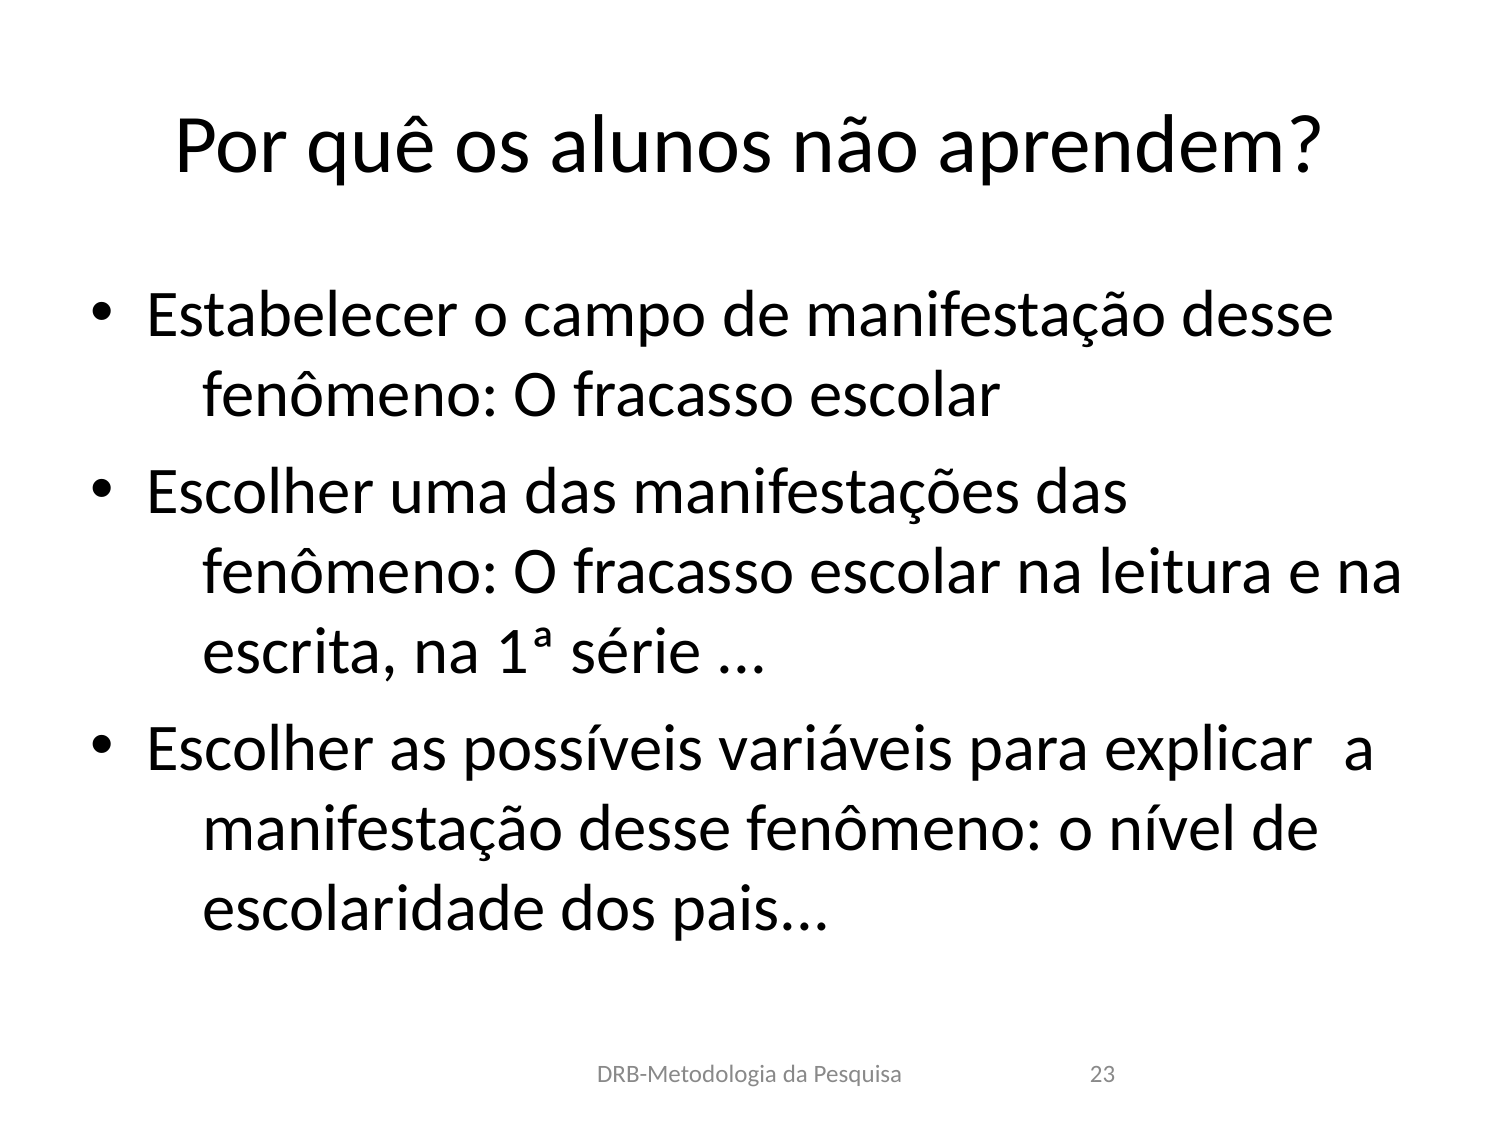

# Por quê os alunos não aprendem?
Estabelecer o campo de manifestação desse fenômeno: O fracasso escolar
Escolher uma das manifestações das fenômeno: O fracasso escolar na leitura e na escrita, na 1ª série ...
Escolher as possíveis variáveis para explicar a manifestação desse fenômeno: o nível de escolaridade dos pais...
DRB-Metodologia da Pesquisa
23